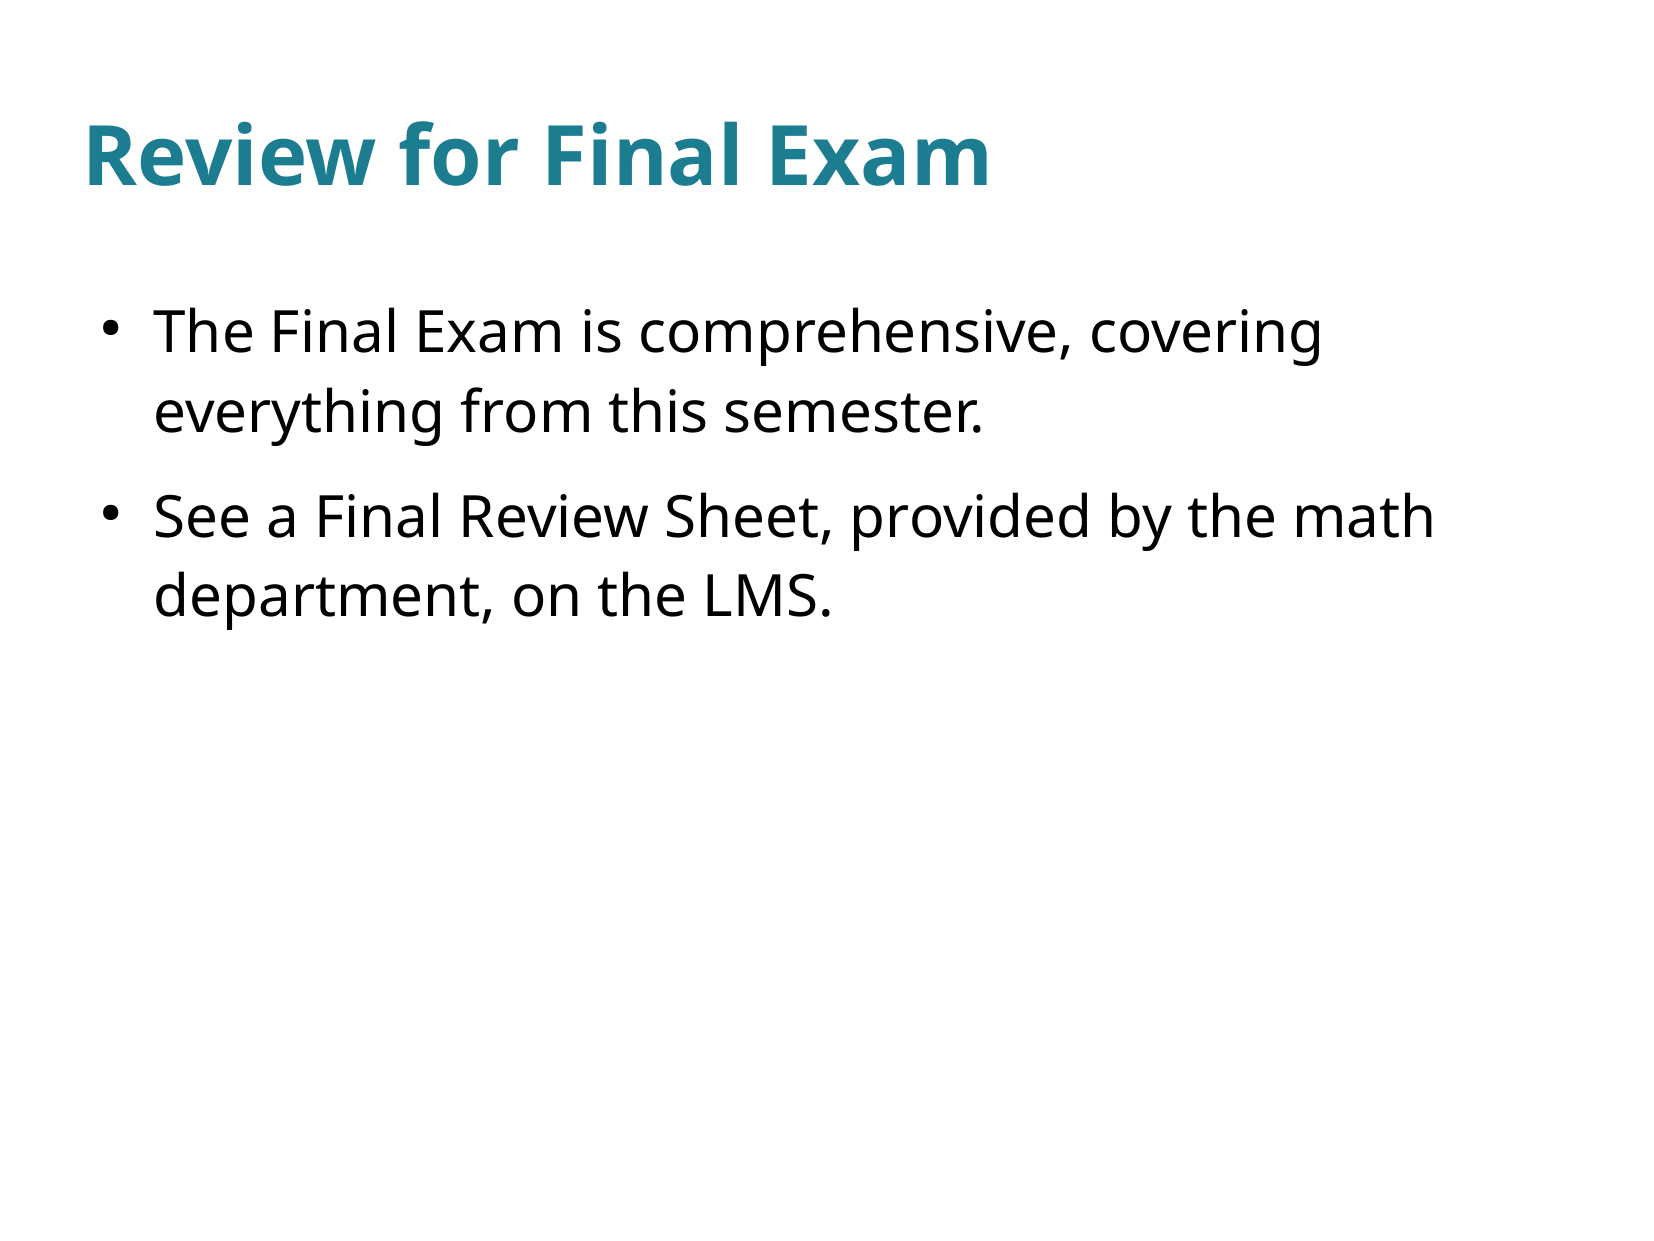

# Review for Final Exam
The Final Exam is comprehensive, covering everything from this semester.
See a Final Review Sheet, provided by the math department, on the LMS.